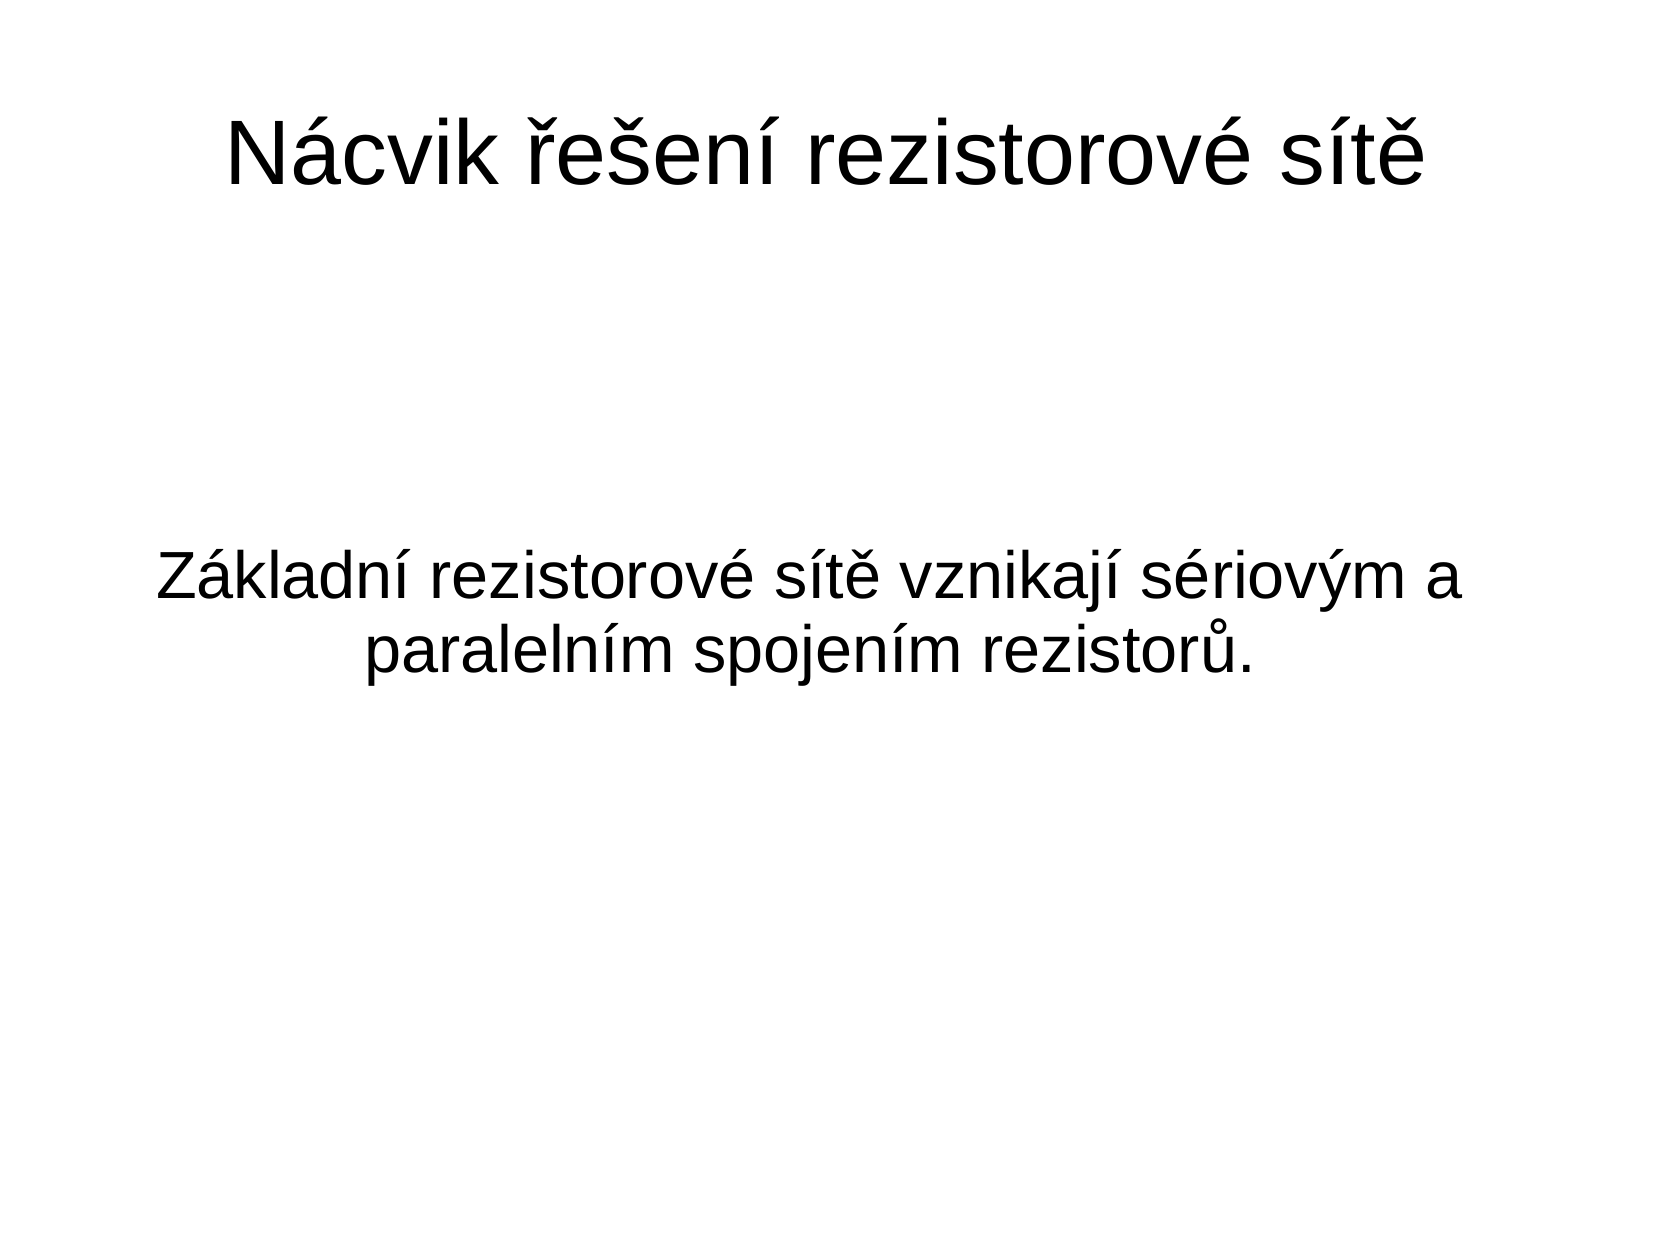

# Nácvik řešení rezistorové sítě
Základní rezistorové sítě vznikají sériovým a paralelním spojením rezistorů.